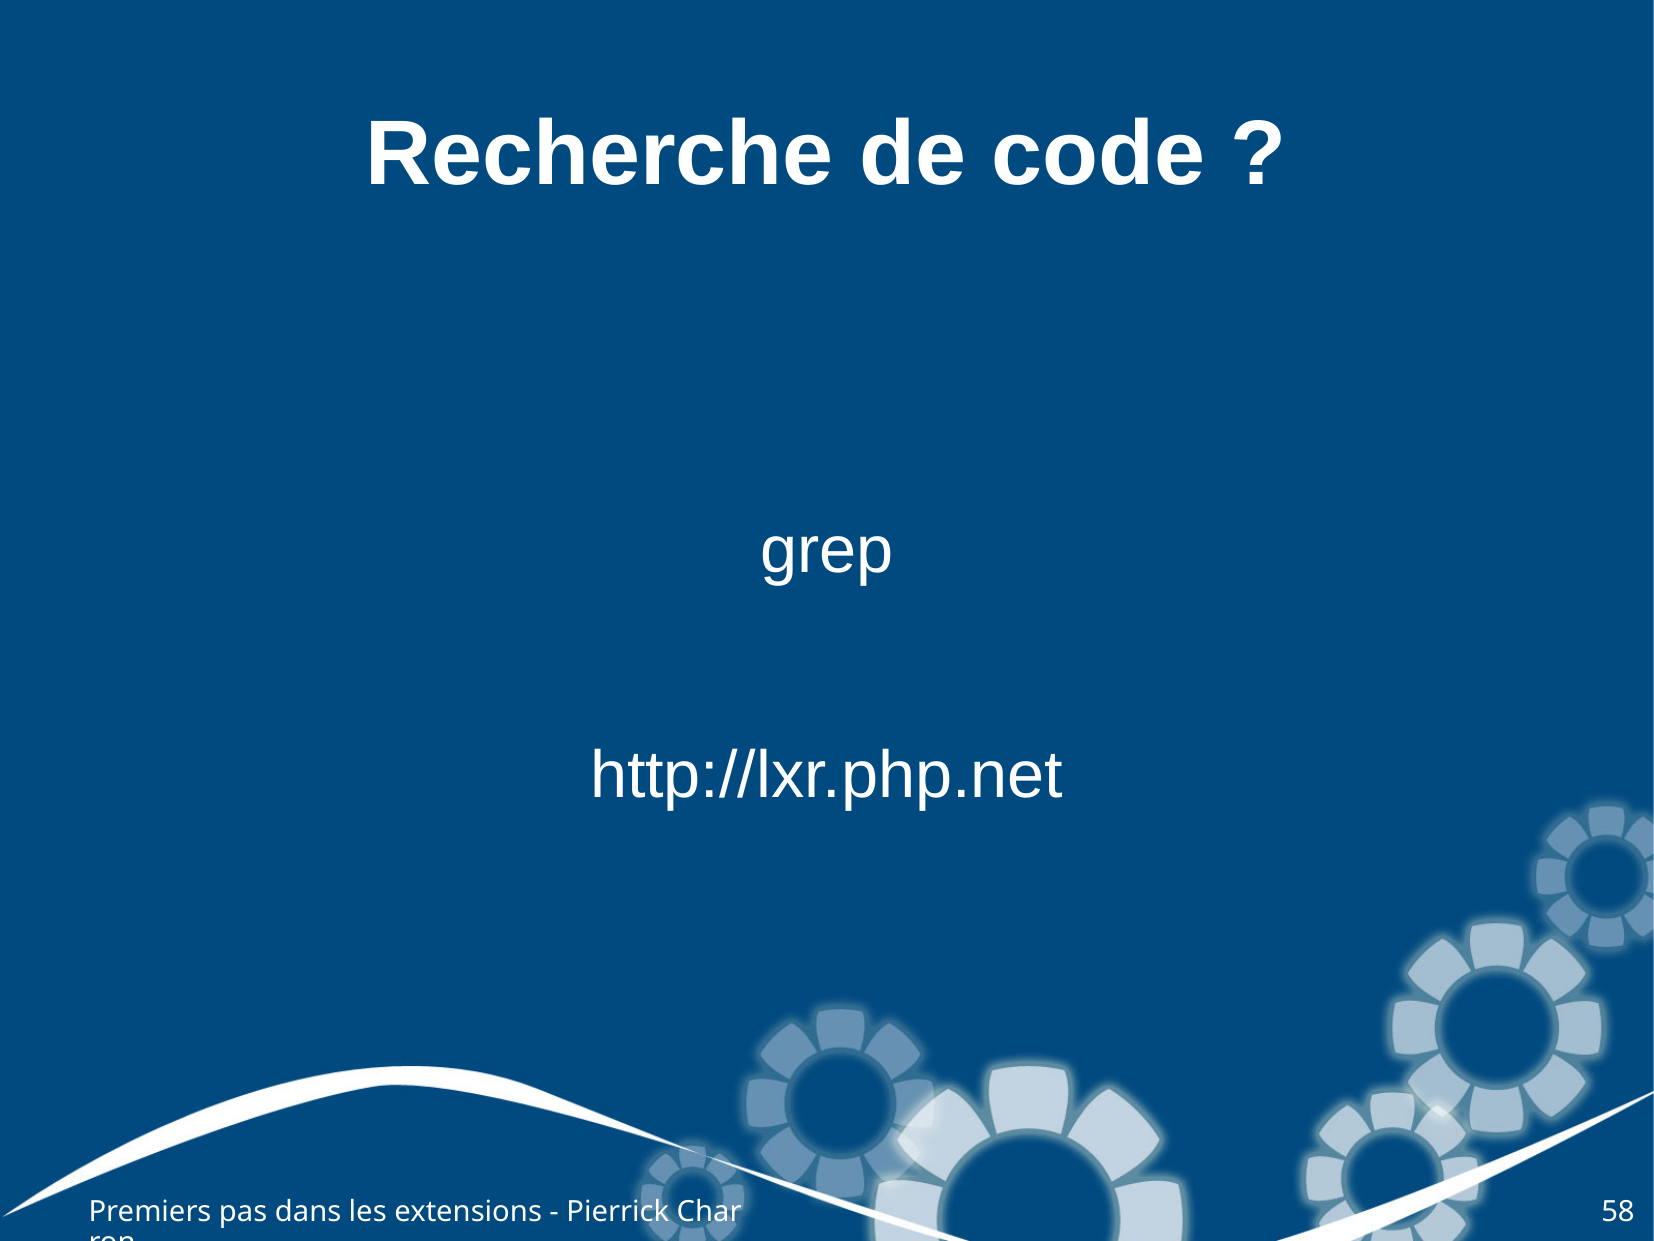

# Recherche de code ?
grep
http://lxr.php.net
Premiers pas dans les extensions - Pierrick Charron
58